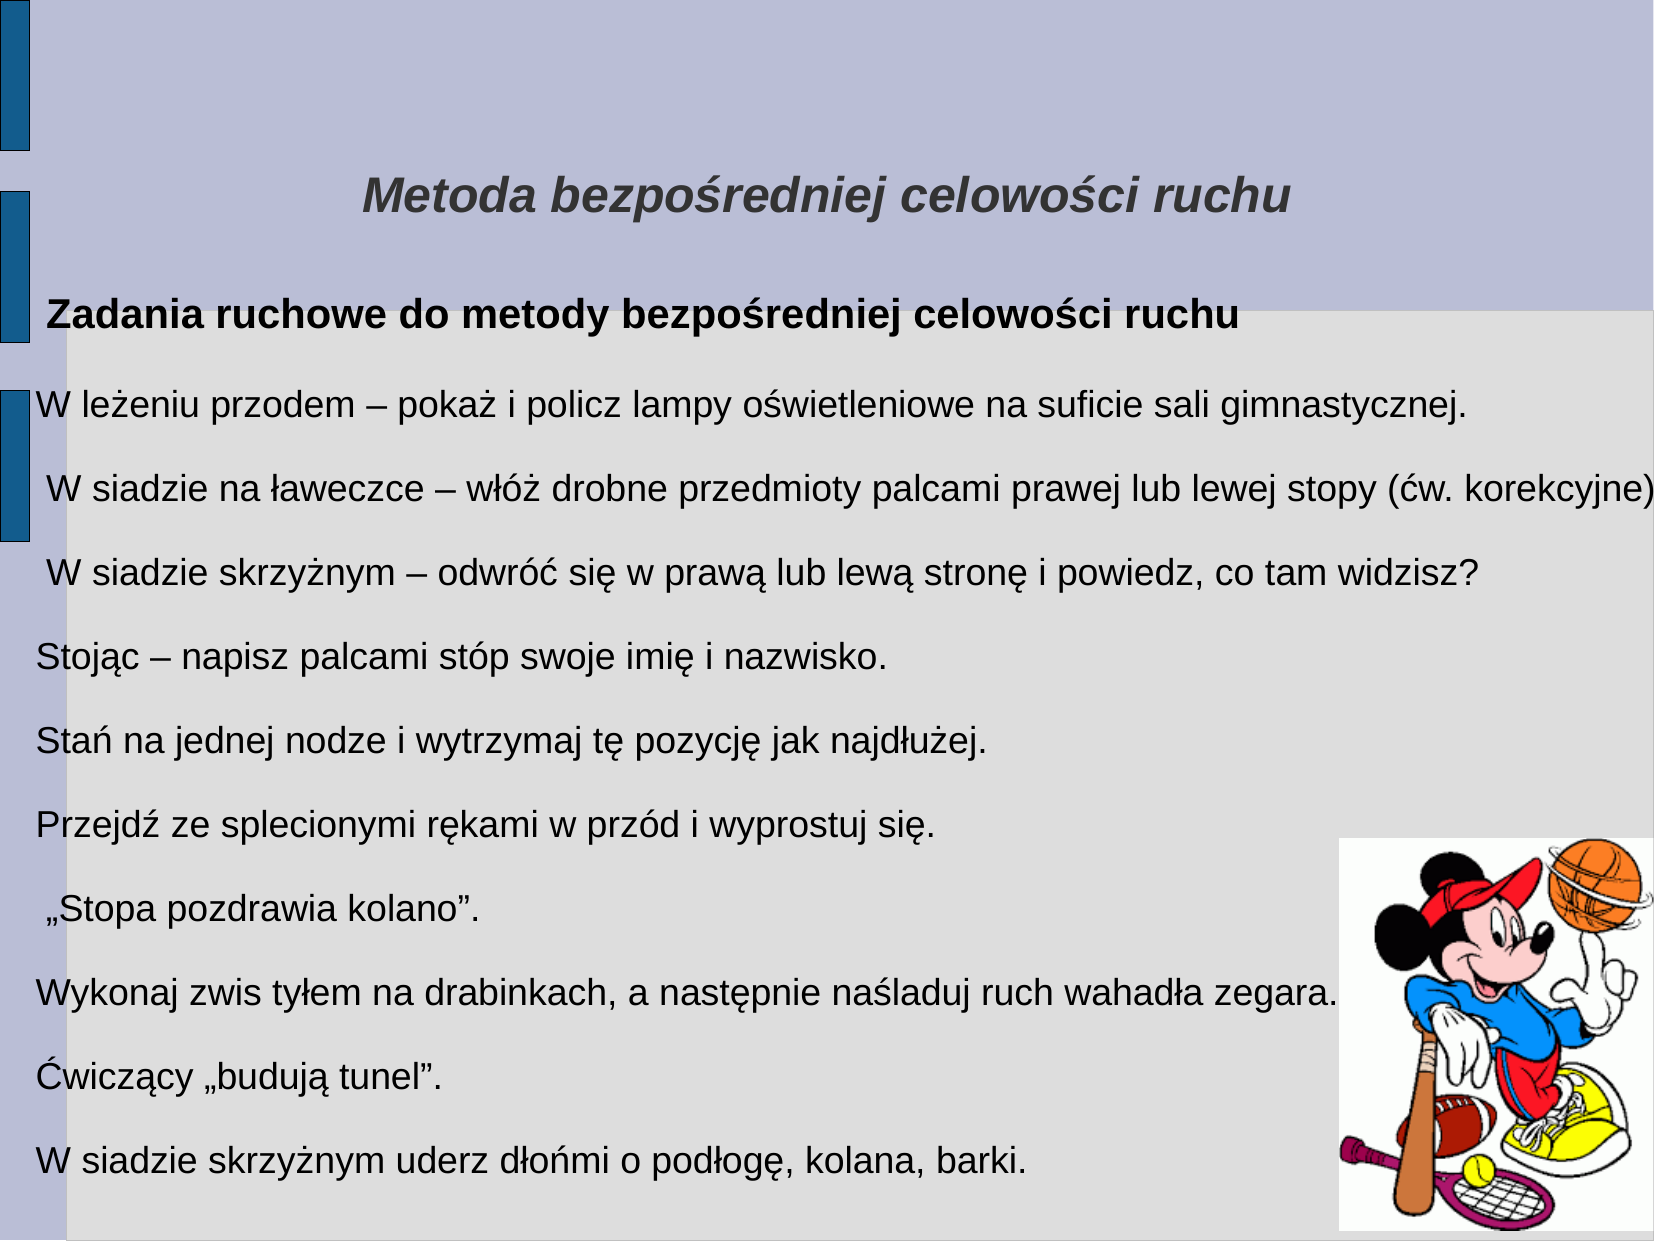

# Metoda bezpośredniej celowości ruchu
 Zadania ruchowe do metody bezpośredniej celowości ruchu
W leżeniu przodem – pokaż i policz lampy oświetleniowe na suficie sali gimnastycznej.
 W siadzie na ławeczce – włóż drobne przedmioty palcami prawej lub lewej stopy (ćw. korekcyjne).
 W siadzie skrzyżnym – odwróć się w prawą lub lewą stronę i powiedz, co tam widzisz?
Stojąc – napisz palcami stóp swoje imię i nazwisko.
Stań na jednej nodze i wytrzymaj tę pozycję jak najdłużej.
Przejdź ze splecionymi rękami w przód i wyprostuj się.
 „Stopa pozdrawia kolano”.
Wykonaj zwis tyłem na drabinkach, a następnie naśladuj ruch wahadła zegara.
Ćwiczący „budują tunel”.
W siadzie skrzyżnym uderz dłońmi o podłogę, kolana, barki.